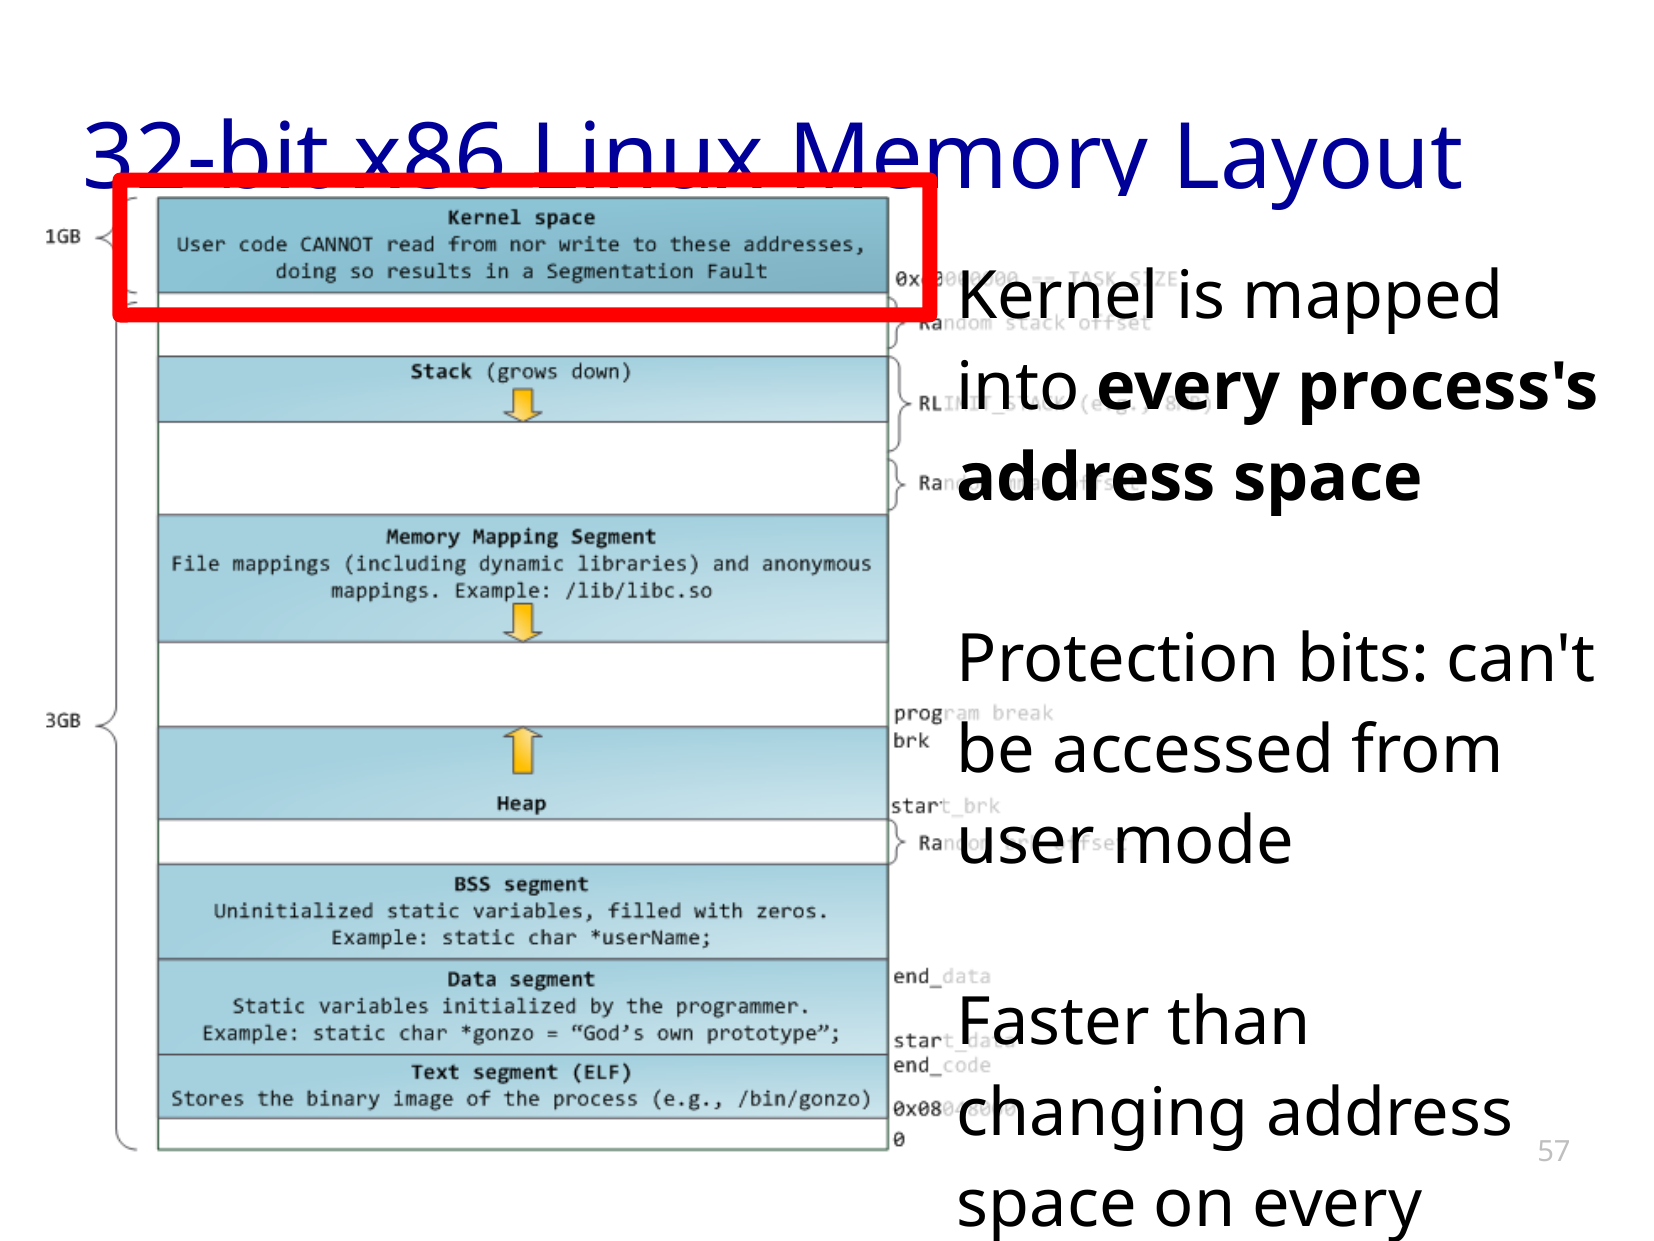

# 32-bit x86 Linux Memory Layout
Kernel is mapped into every process's address space
Protection bits: can't be accessed from user mode
Faster than changing address space on every kernel mode switch
57